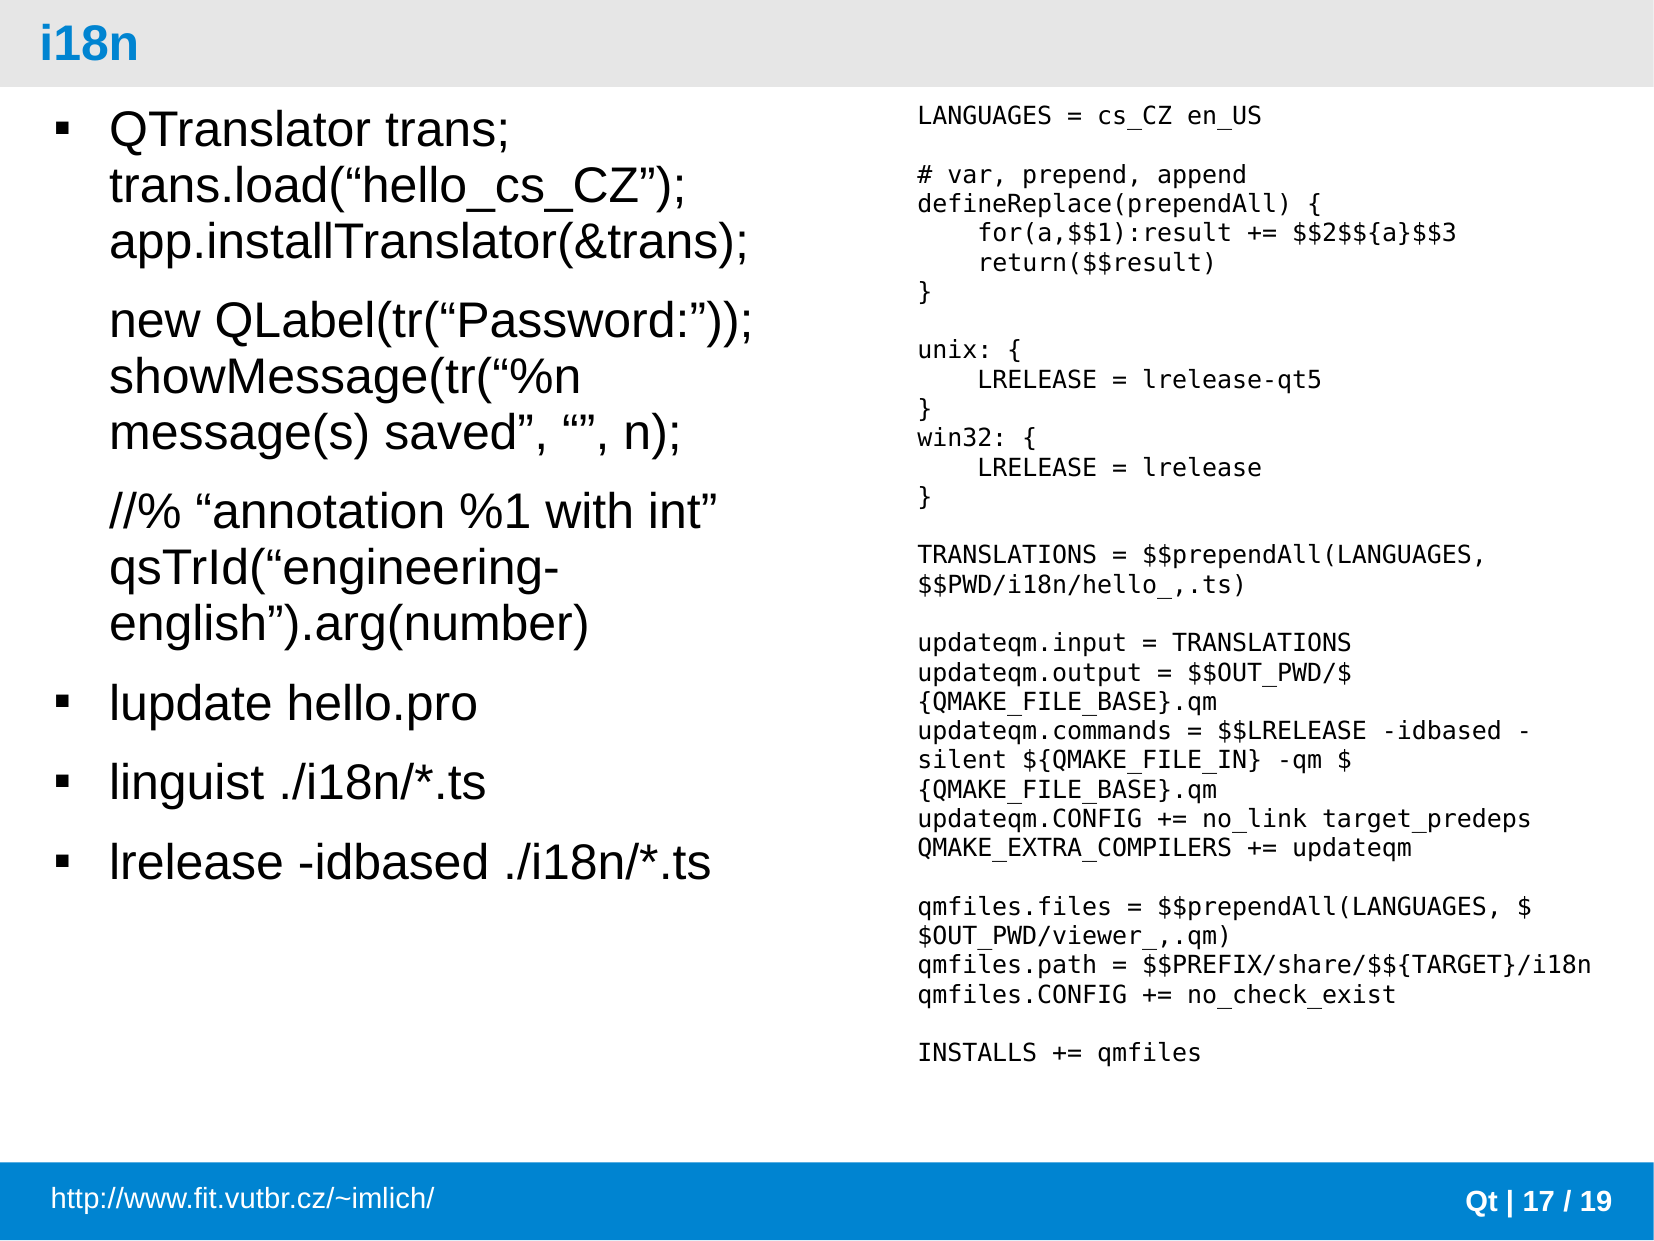

# i18n
QTranslator trans;
trans.load(“hello_cs_CZ”);
app.installTranslator(&trans);
new QLabel(tr(“Password:”));
showMessage(tr(“%n message(s) saved”, “”, n);
//% “annotation %1 with int”
qsTrId(“engineering-english”).arg(number)
lupdate hello.pro
linguist ./i18n/*.ts
lrelease -idbased ./i18n/*.ts
LANGUAGES = cs_CZ en_US
# var, prepend, append
defineReplace(prependAll) {
 for(a,$$1):result += $$2$${a}$$3
 return($$result)
}
unix: {
 LRELEASE = lrelease-qt5
}
win32: {
 LRELEASE = lrelease
}
TRANSLATIONS = $$prependAll(LANGUAGES, $$PWD/i18n/hello_,.ts)
updateqm.input = TRANSLATIONS
updateqm.output = $$OUT_PWD/${QMAKE_FILE_BASE}.qm
updateqm.commands = $$LRELEASE -idbased -silent ${QMAKE_FILE_IN} -qm ${QMAKE_FILE_BASE}.qm
updateqm.CONFIG += no_link target_predeps
QMAKE_EXTRA_COMPILERS += updateqm
qmfiles.files = $$prependAll(LANGUAGES, $$OUT_PWD/viewer_,.qm)
qmfiles.path = $$PREFIX/share/$${TARGET}/i18n
qmfiles.CONFIG += no_check_exist
INSTALLS += qmfiles